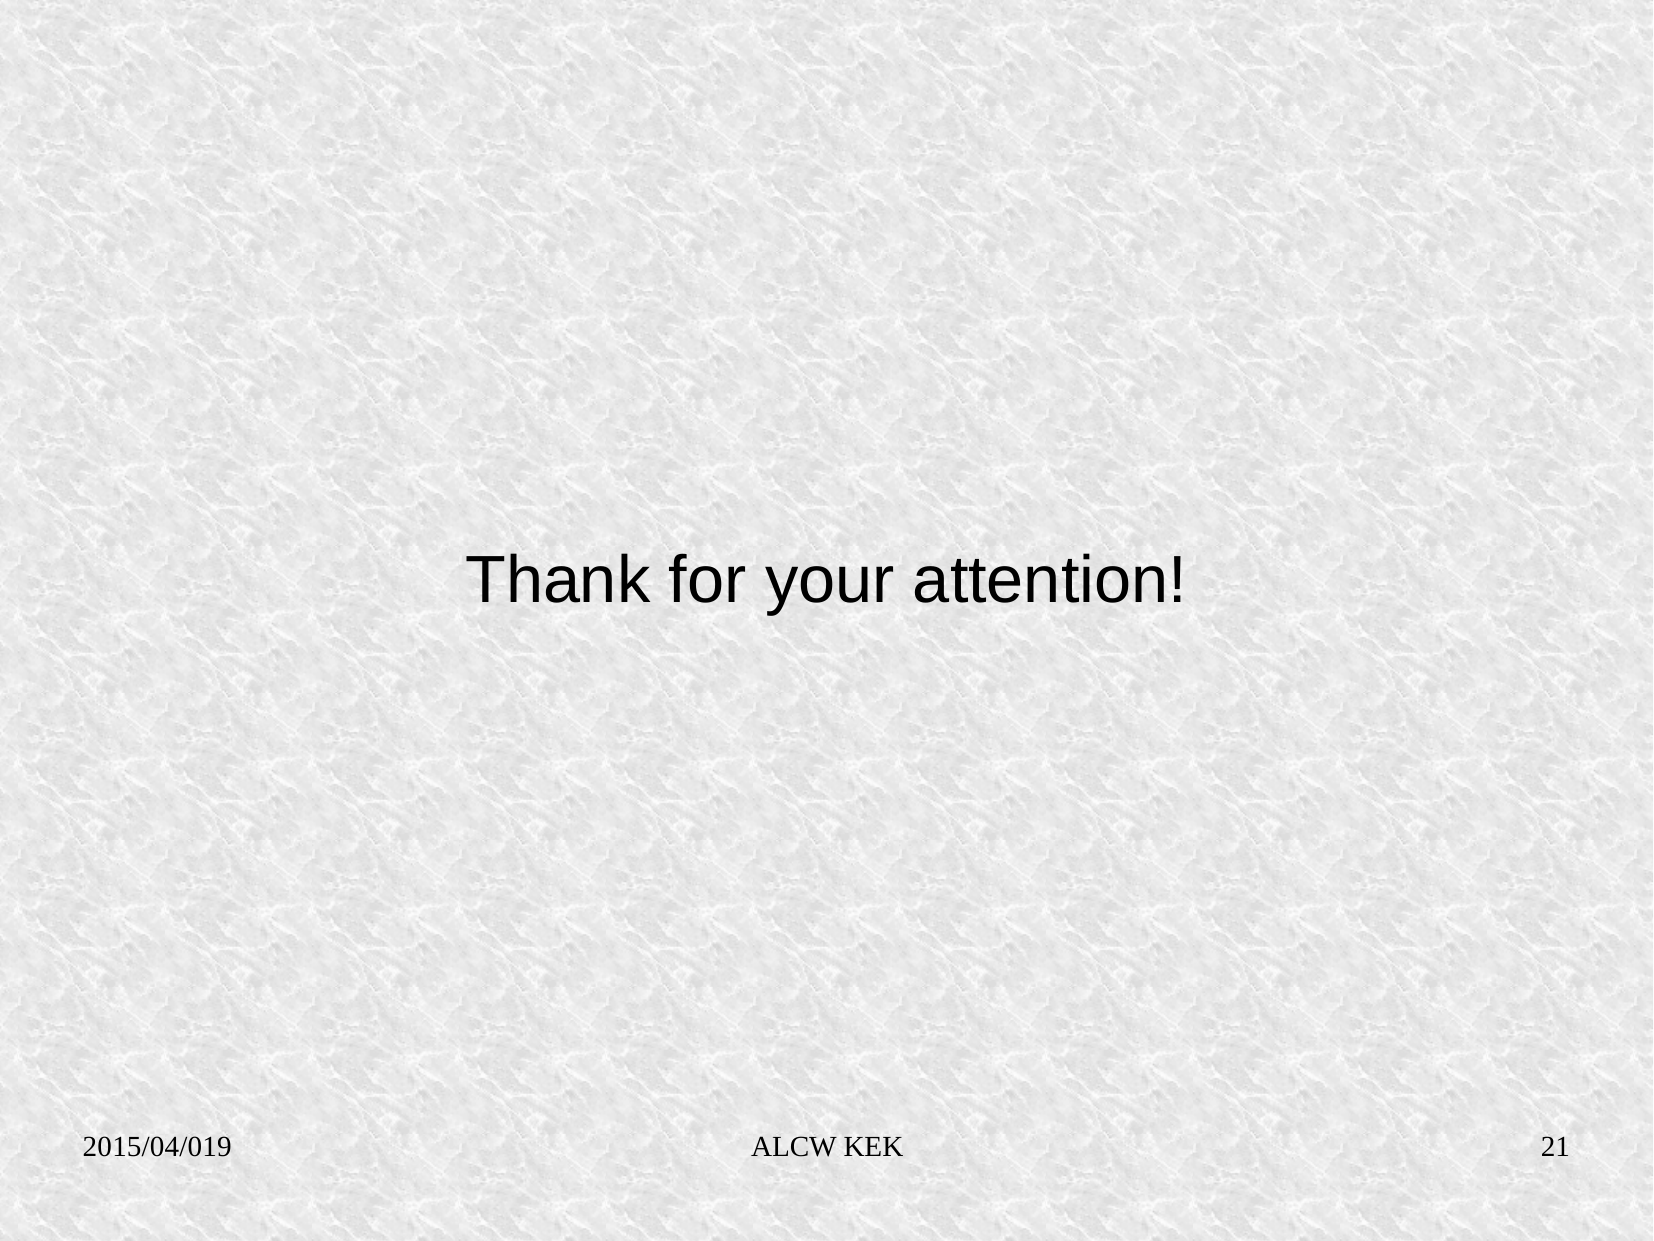

# Thank for your attention!
2015/04/019
ALCW KEK
21